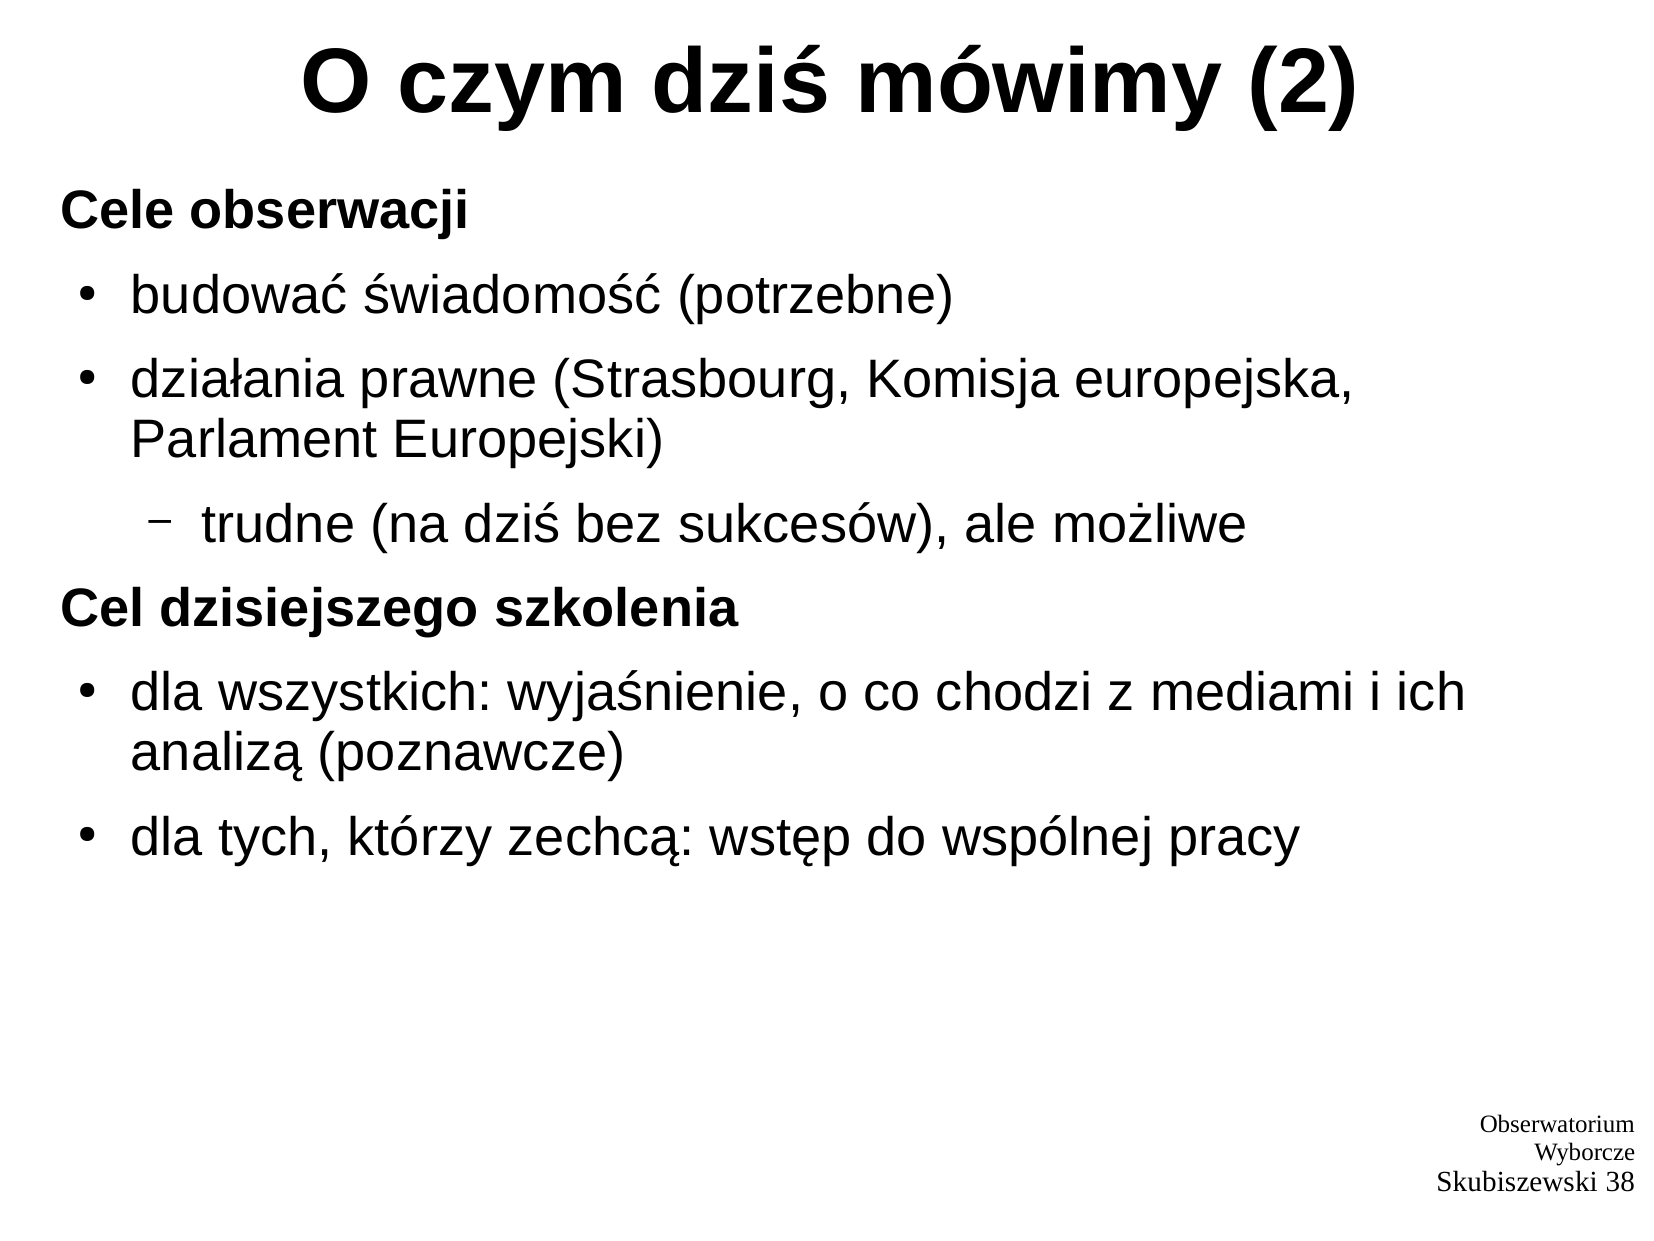

# O czym dziś mówimy (2)
Cele obserwacji
budować świadomość (potrzebne)
działania prawne (Strasbourg, Komisja europejska, Parlament Europejski)
trudne (na dziś bez sukcesów), ale możliwe
Cel dzisiejszego szkolenia
dla wszystkich: wyjaśnienie, o co chodzi z mediami i ich analizą (poznawcze)
dla tych, którzy zechcą: wstęp do wspólnej pracy
38